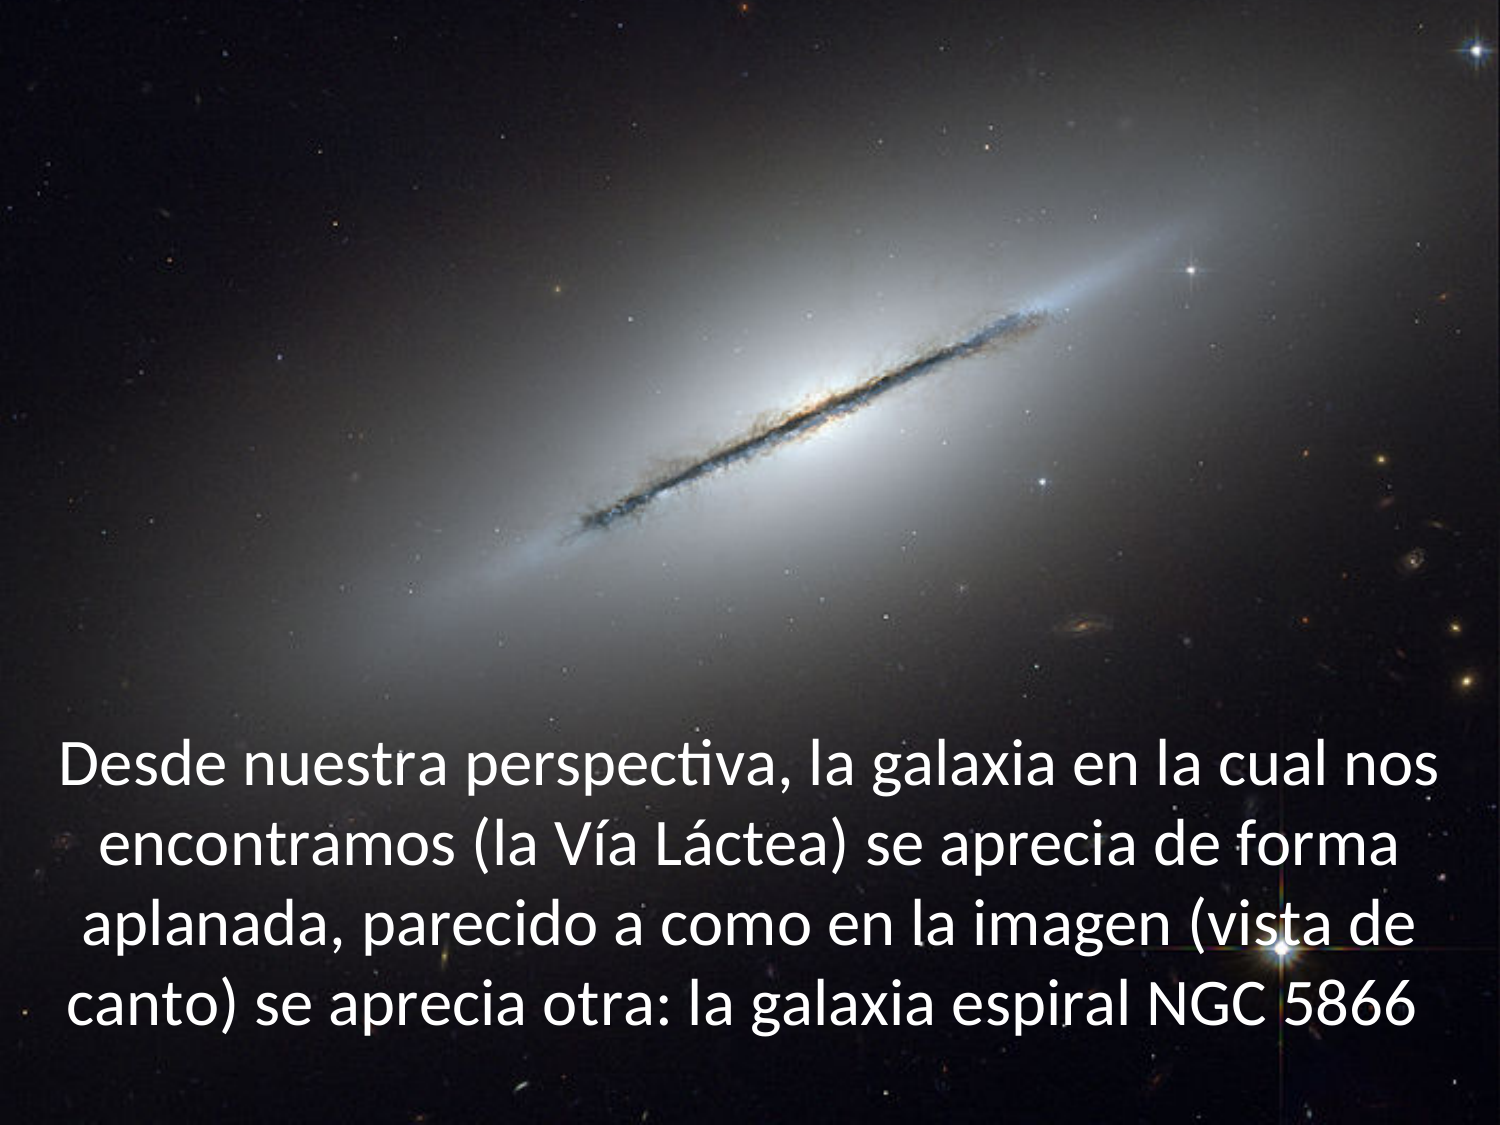

# Desde nuestra perspectiva, la galaxia en la cual nos encontramos (la Vía Láctea) se aprecia de forma aplanada, parecido a como en la imagen (vista de canto) se aprecia otra: la galaxia espiral NGC 5866